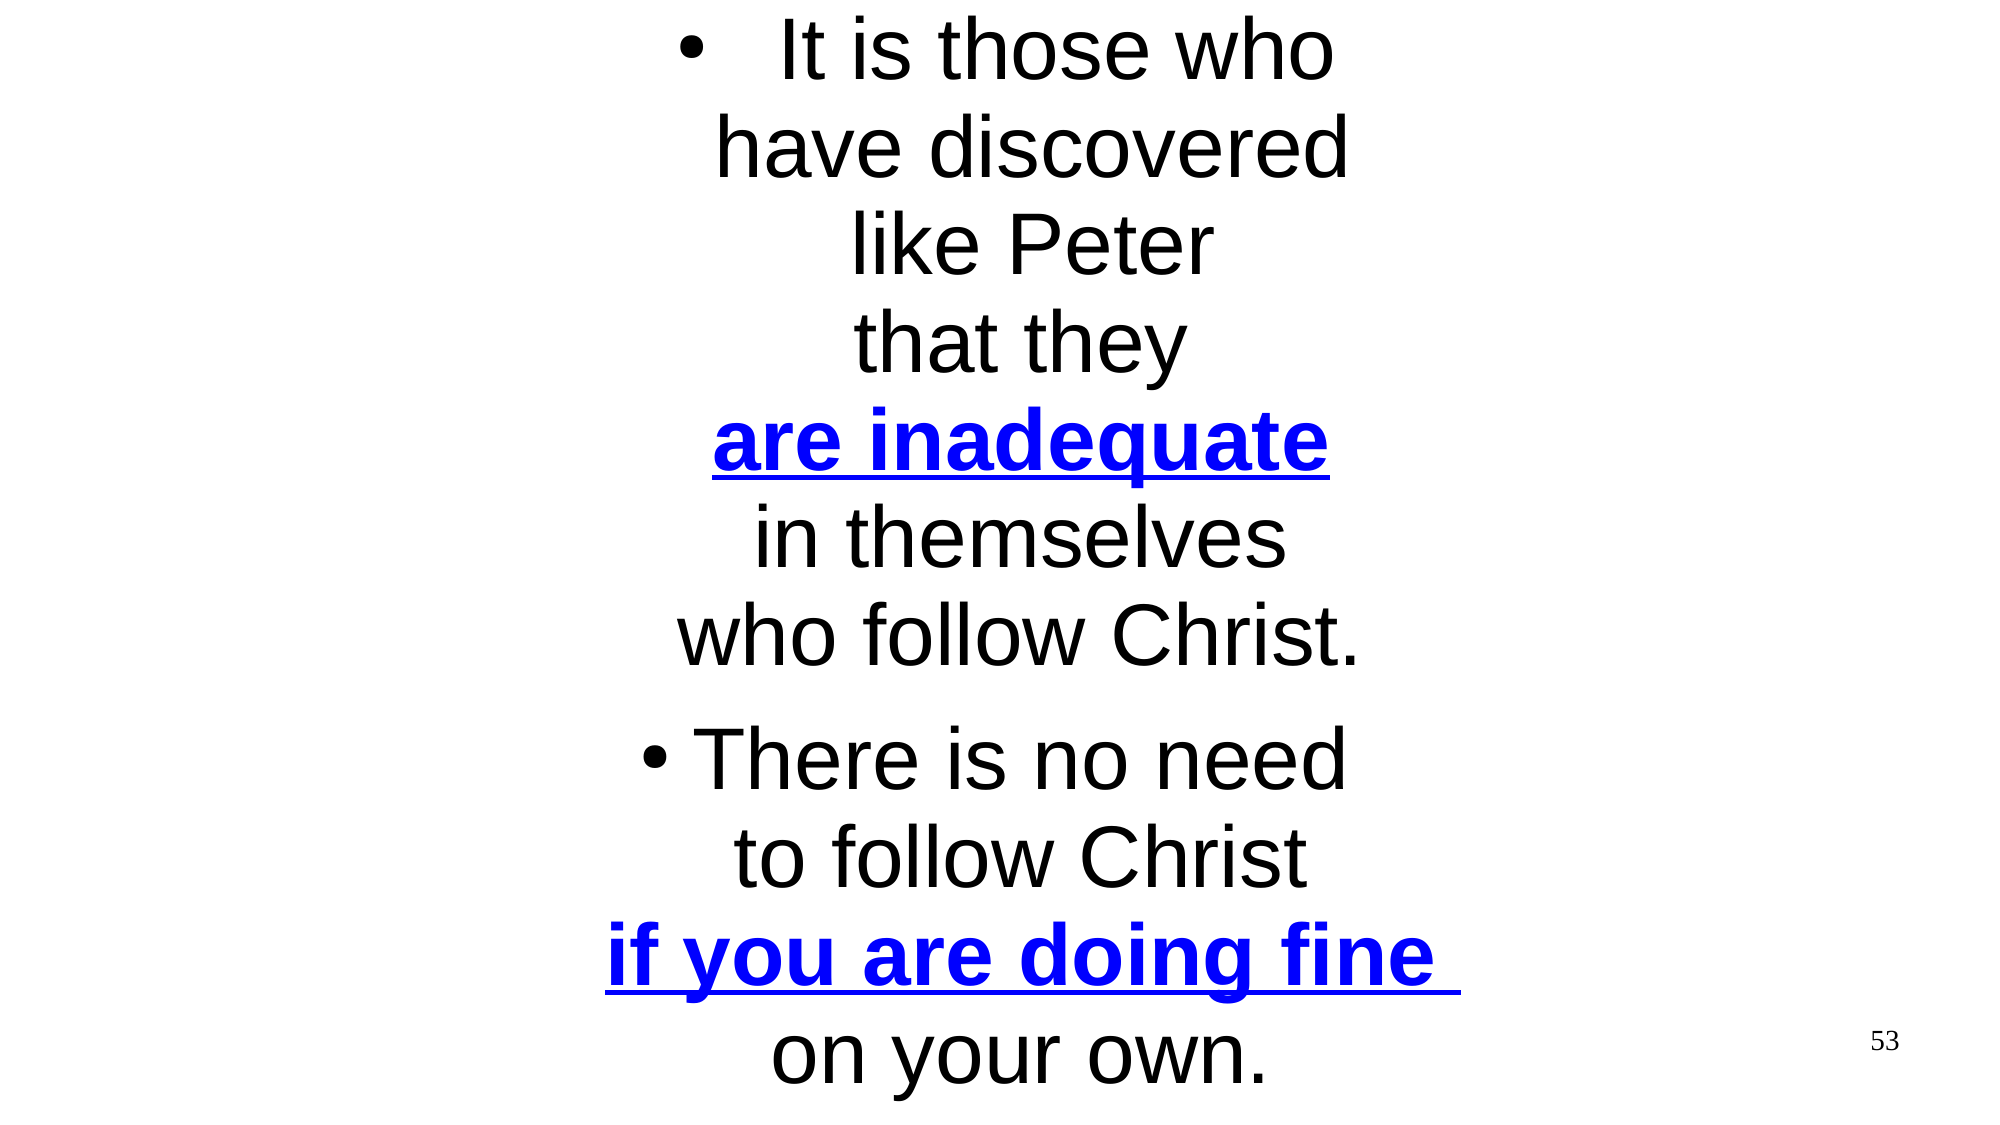

# It is those who have discovered like Peter that they are inadequate in themselves who follow Christ.
There is no need
to follow Christ
if you are doing fine
on your own.
53